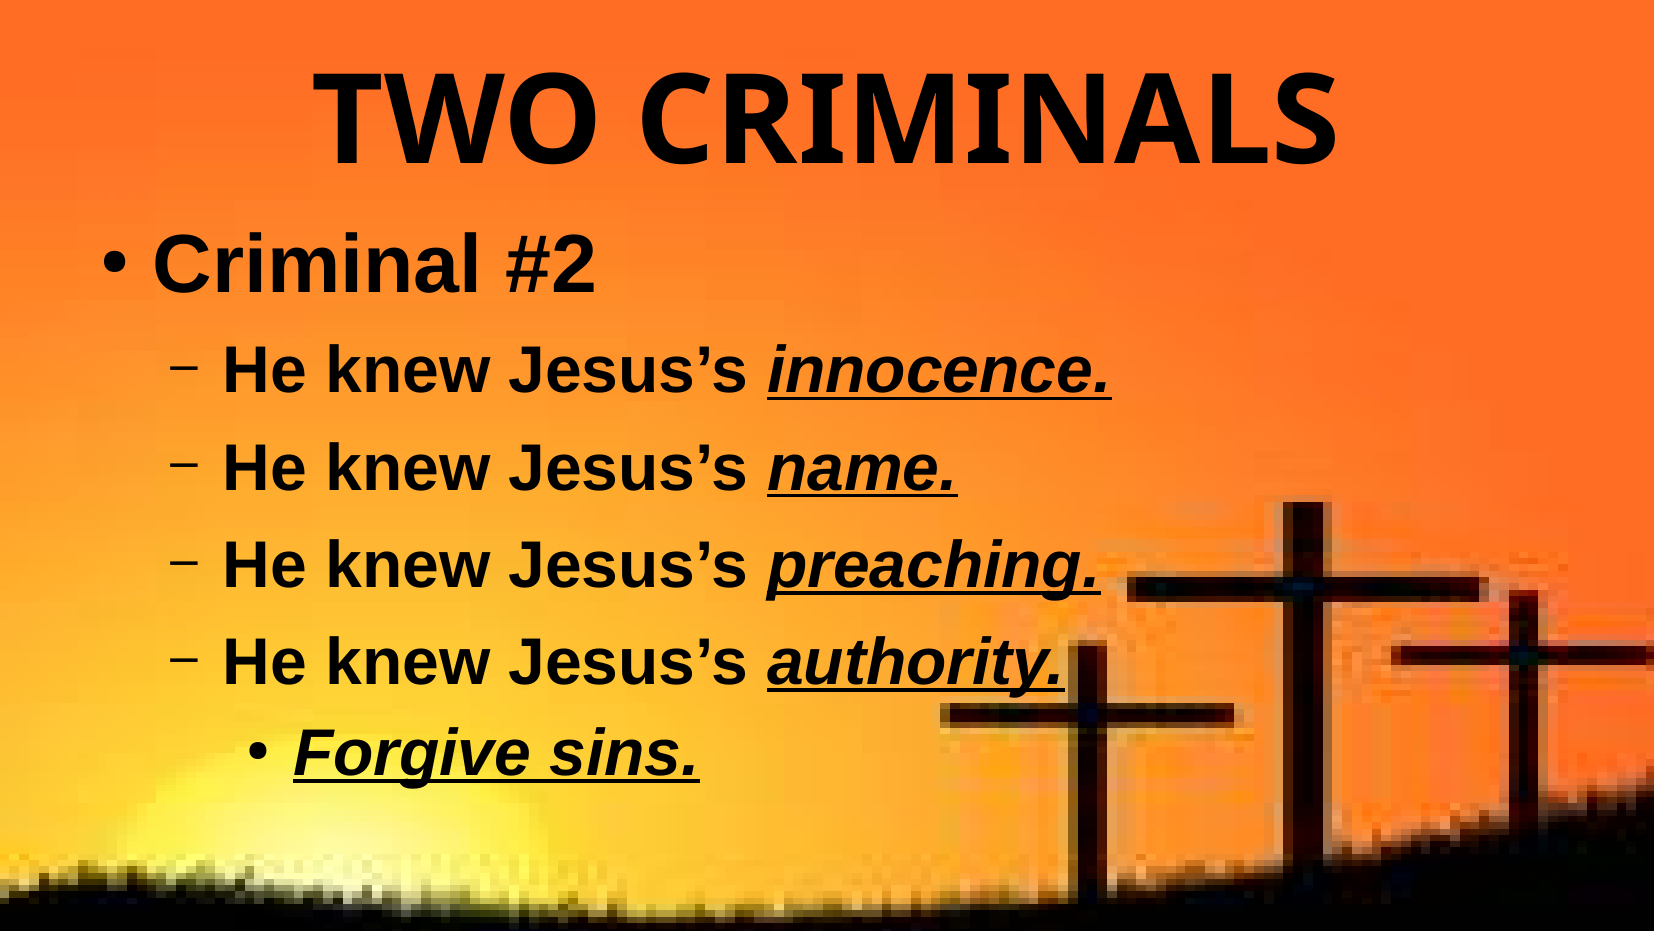

# TWO CRIMINALS
Criminal #2
He knew Jesus’s innocence.
He knew Jesus’s name.
He knew Jesus’s preaching.
He knew Jesus’s authority.
Forgive sins.